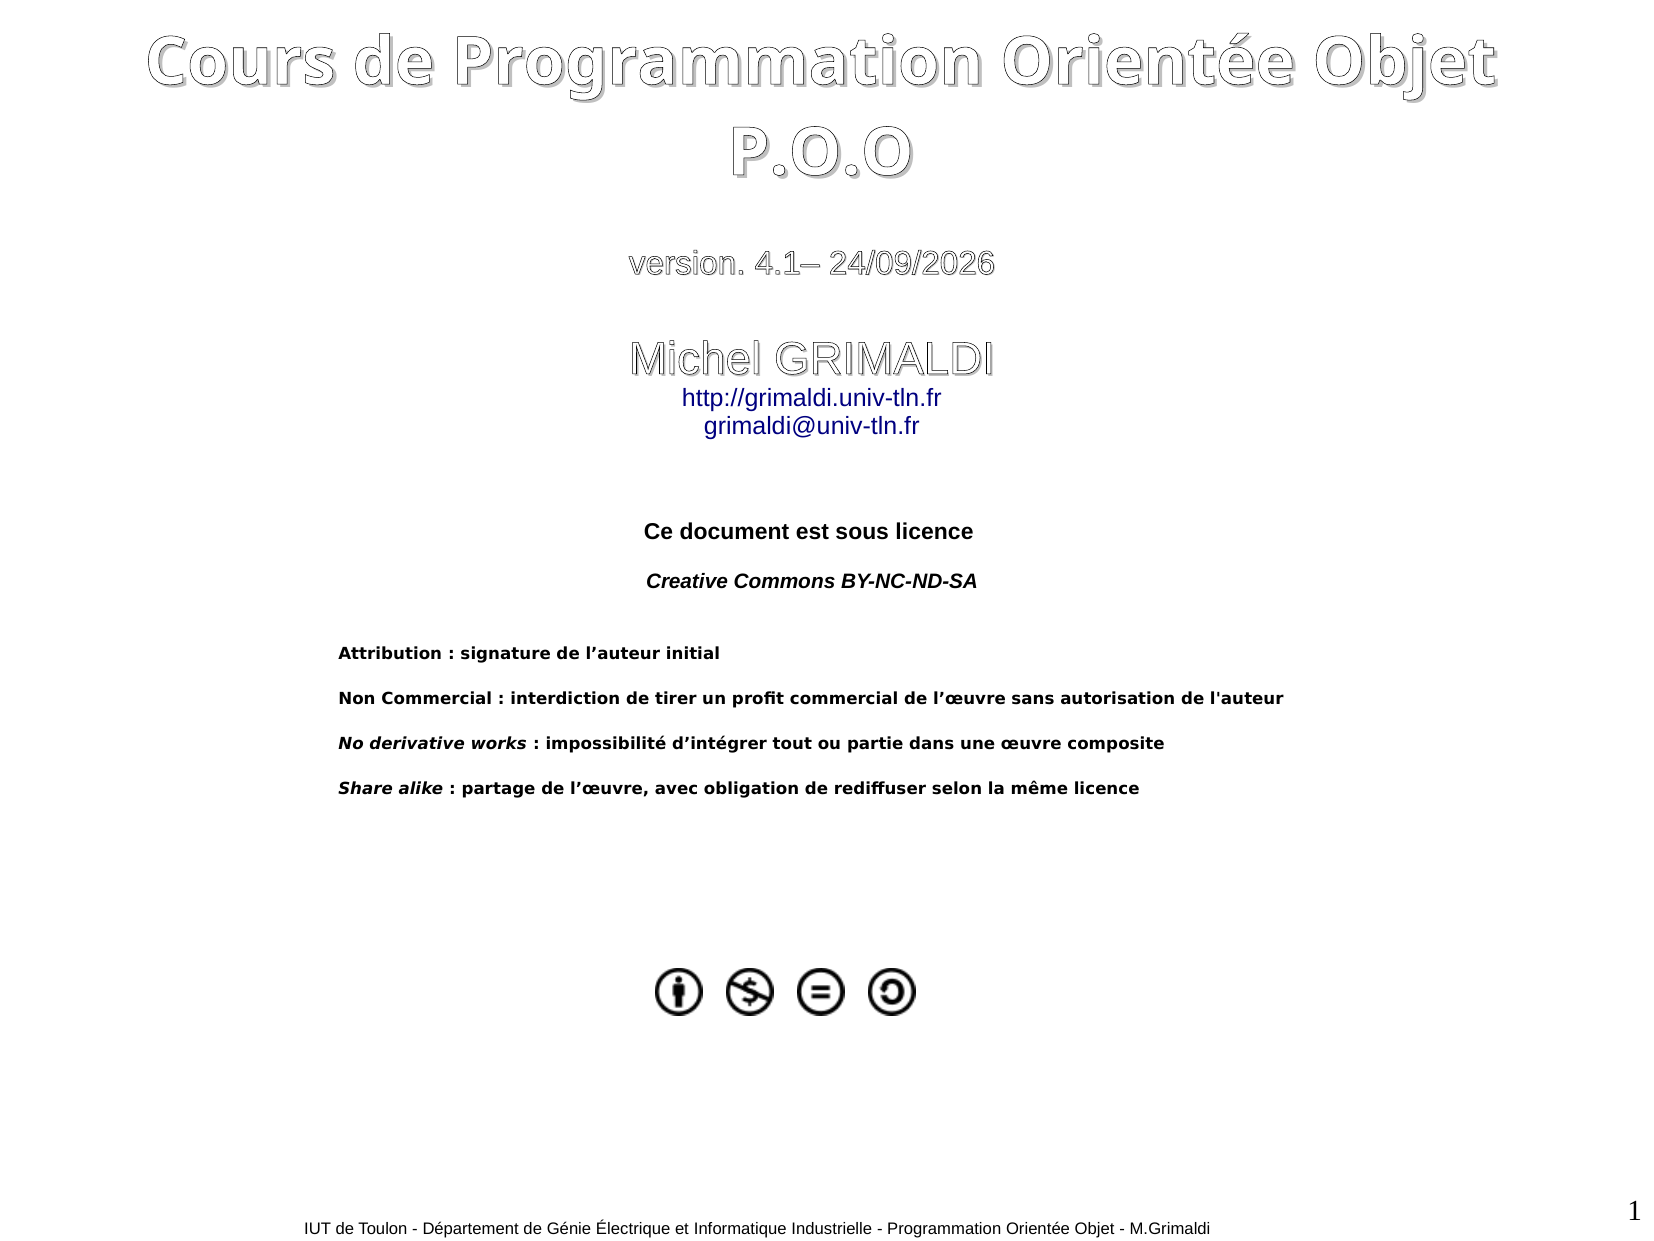

# Cours de Programmation Orientée Objet P.O.O
version. 4.1–
Michel GRIMALDI
http://grimaldi.univ-tln.fr
grimaldi@univ-tln.fr
Ce document est sous licence
Creative Commons BY-NC-ND-SA
Attribution : signature de l’auteur initial
Non Commercial : interdiction de tirer un profit commercial de l’œuvre sans autorisation de l'auteur
No derivative works : impossibilité d’intégrer tout ou partie dans une œuvre composite
Share alike : partage de l’œuvre, avec obligation de rediffuser selon la même licence